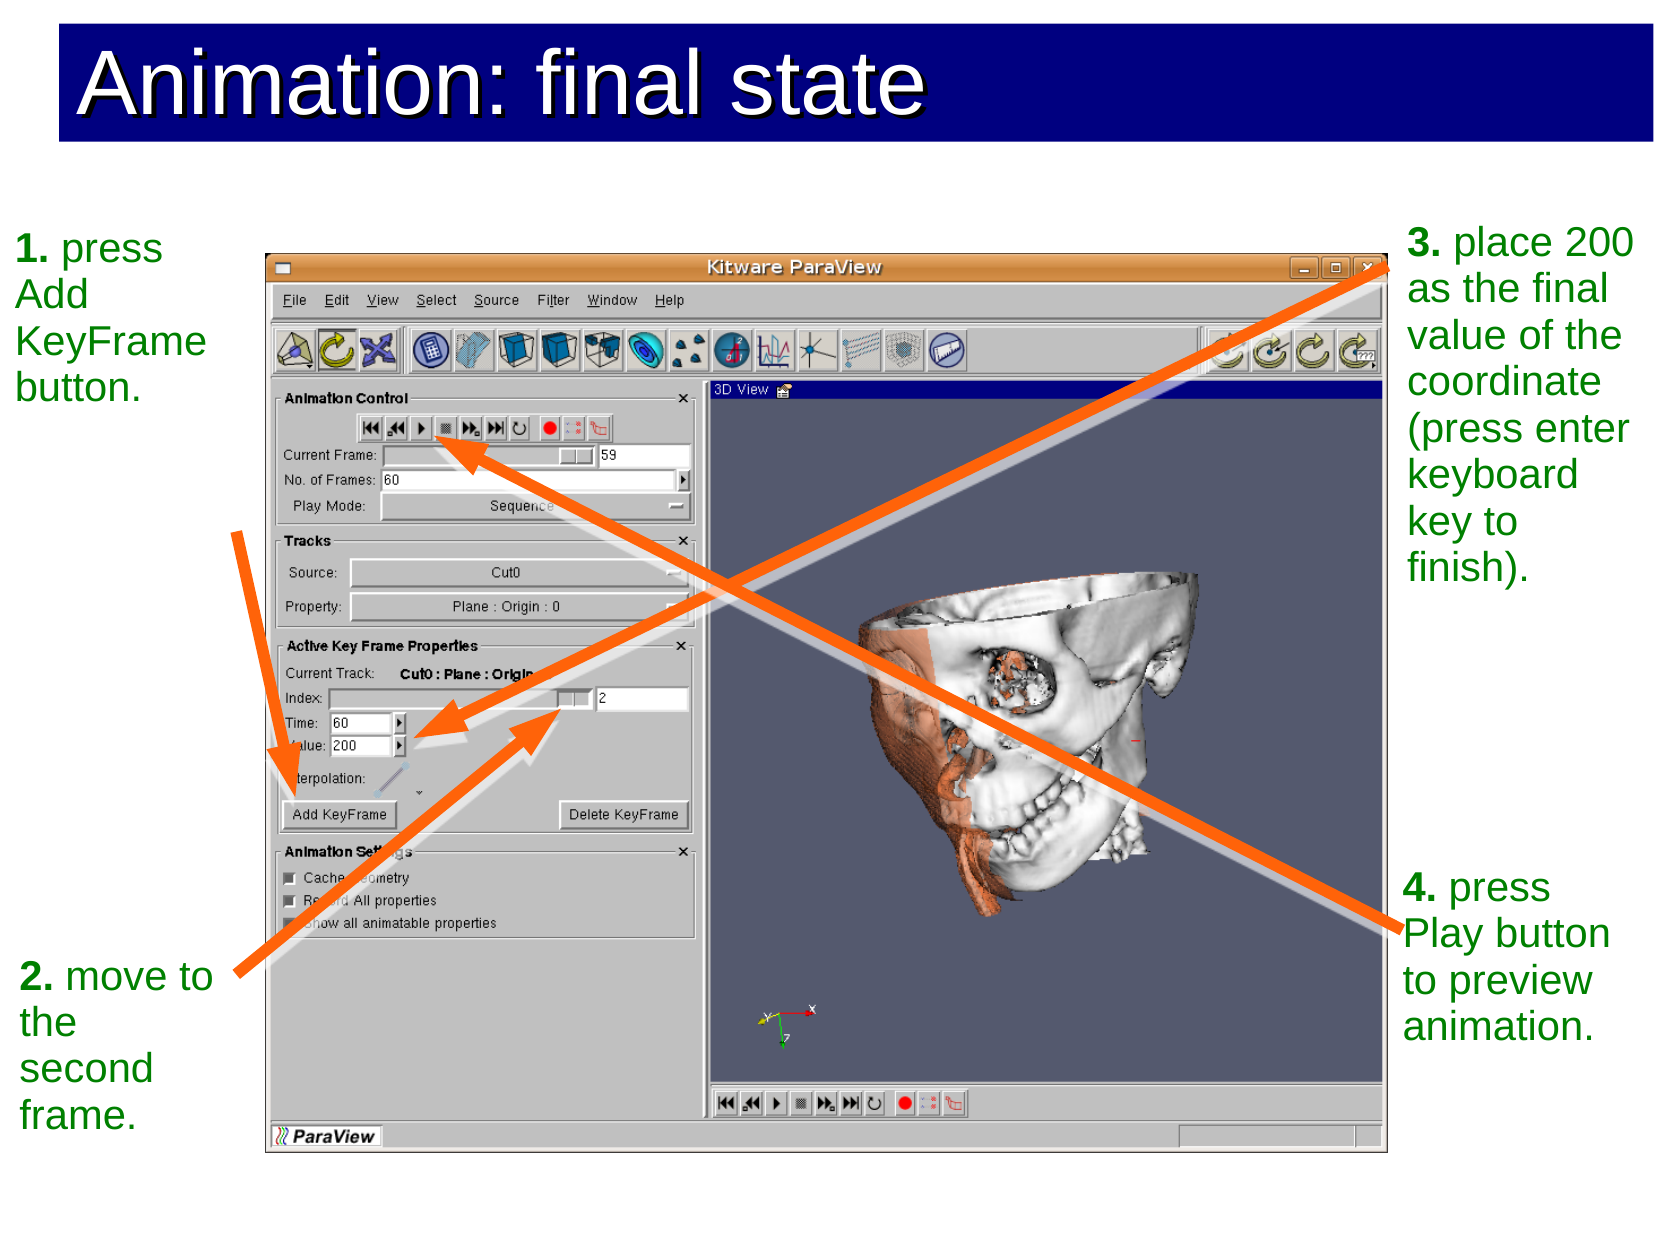

# Animation: final state
3. place 200 as the final value of the coordinate (press enter keyboard key to finish).
1. press Add KeyFrame button.
4. press Play button to preview animation.
2. move to the second frame.